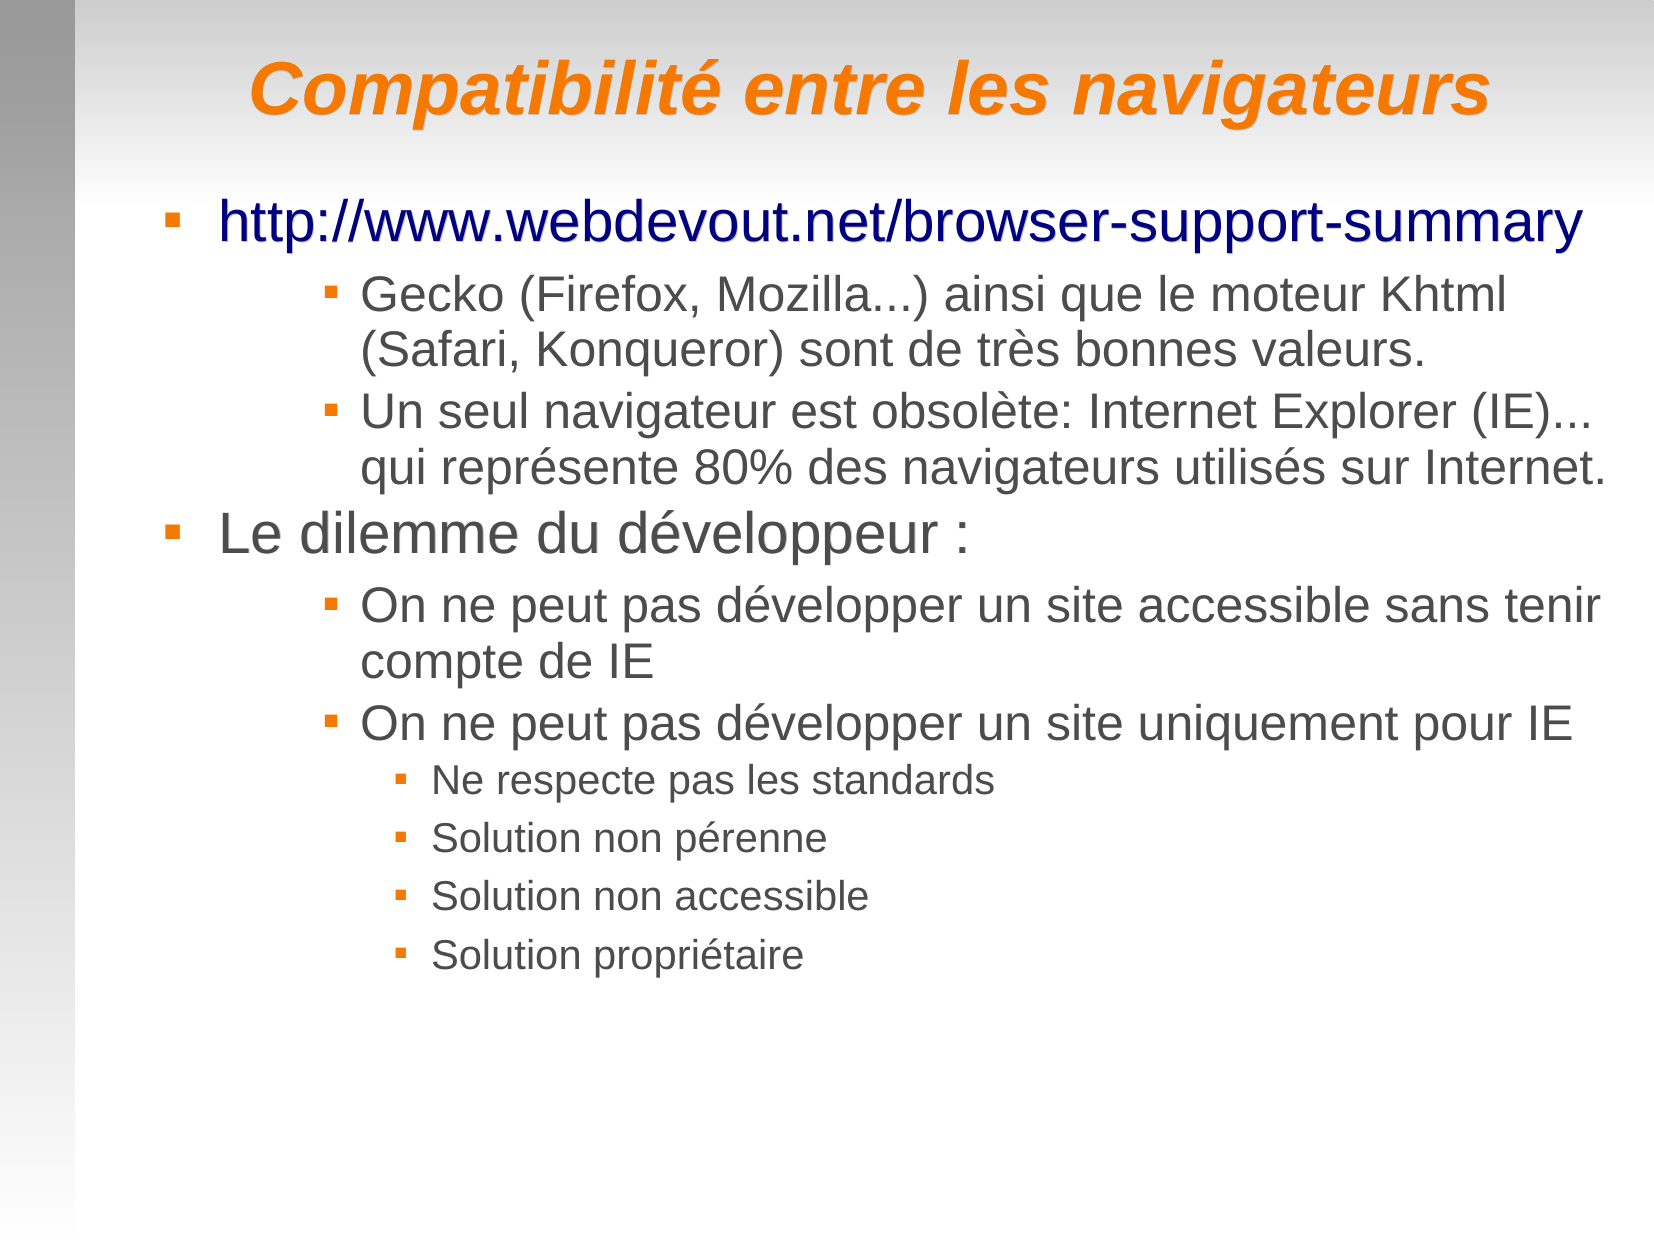

# Compatibilité entre les navigateurs
http://www.webdevout.net/browser-support-summary
Gecko (Firefox, Mozilla...) ainsi que le moteur Khtml (Safari, Konqueror) sont de très bonnes valeurs.
Un seul navigateur est obsolète: Internet Explorer (IE)... qui représente 80% des navigateurs utilisés sur Internet.
Le dilemme du développeur :
On ne peut pas développer un site accessible sans tenir compte de IE
On ne peut pas développer un site uniquement pour IE
Ne respecte pas les standards
Solution non pérenne
Solution non accessible
Solution propriétaire